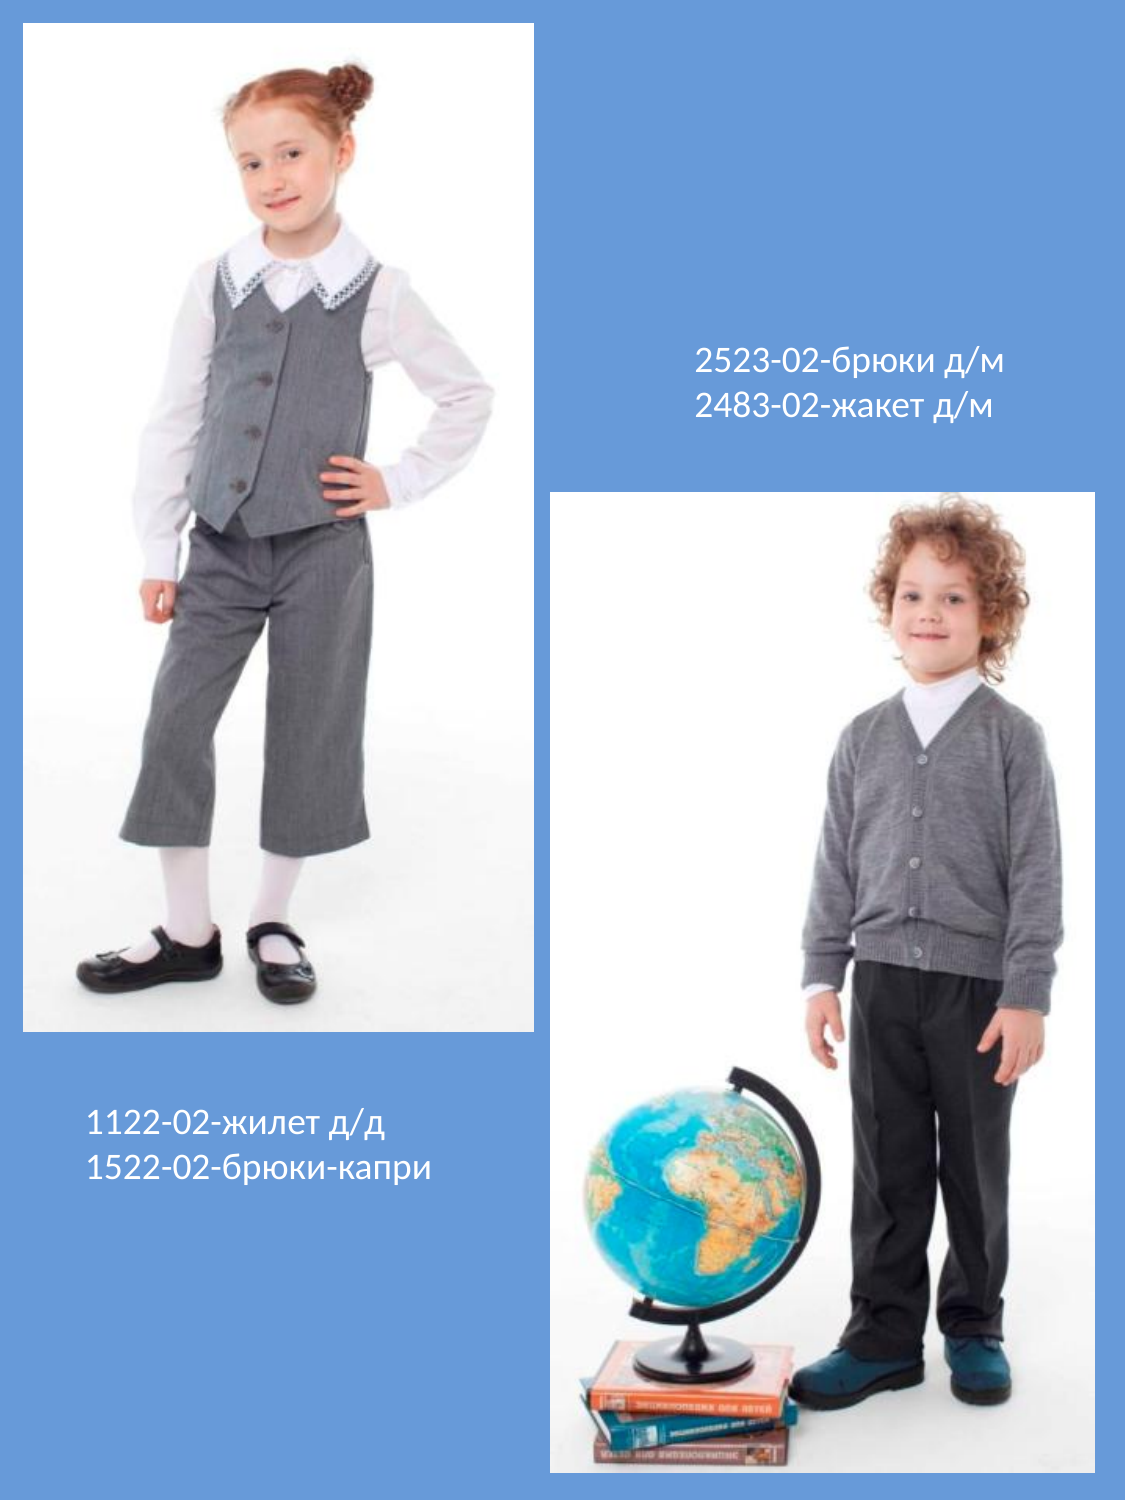

2523-02-брюки д/м
2483-02-жакет д/м
1122-02-жилет д/д
1522-02-брюки-капри